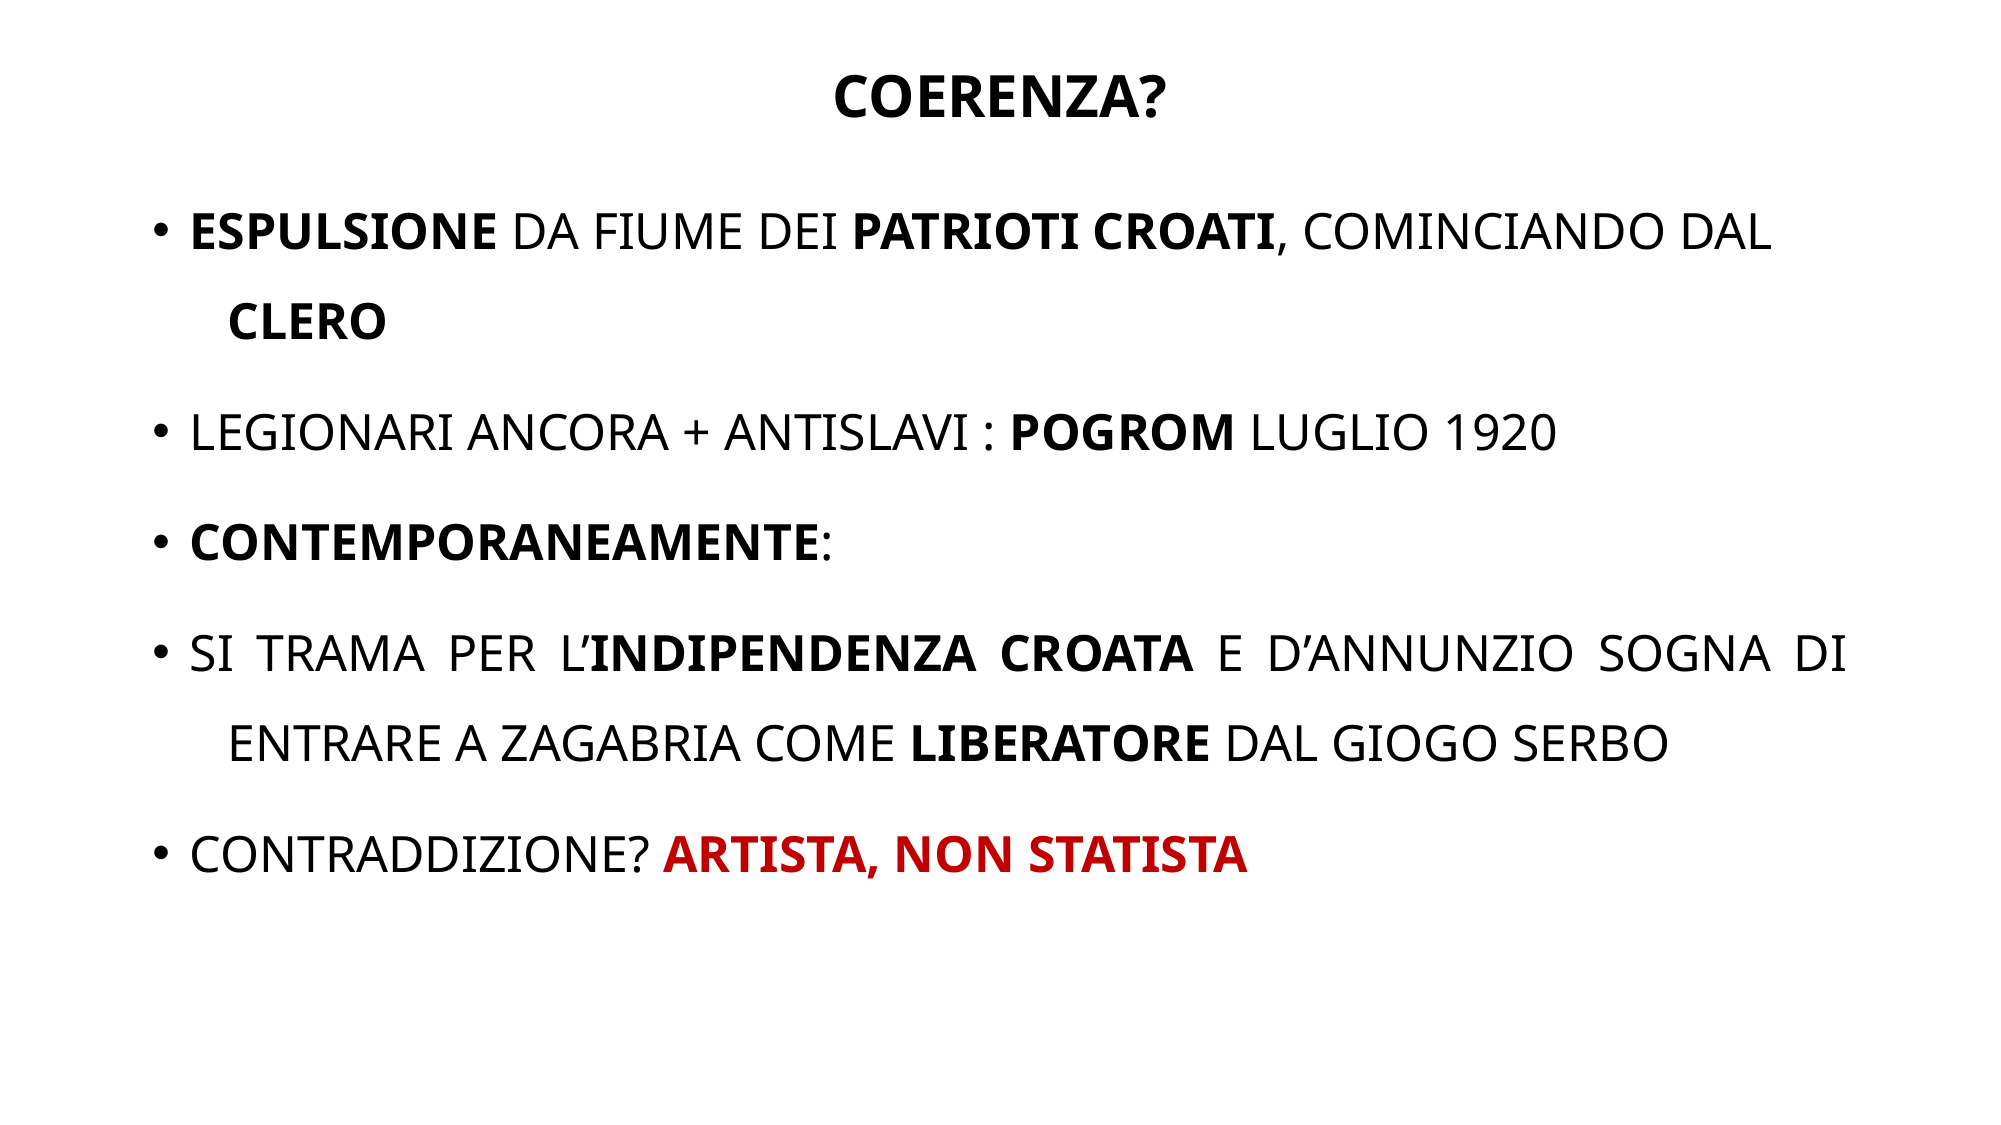

# COERENZA?
ESPULSIONE DA FIUME DEI PATRIOTI CROATI, COMINCIANDO DAL CLERO
LEGIONARI ANCORA + ANTISLAVI : POGROM LUGLIO 1920
CONTEMPORANEAMENTE:
SI TRAMA PER L’INDIPENDENZA CROATA E D’ANNUNZIO SOGNA DI ENTRARE A ZAGABRIA COME LIBERATORE DAL GIOGO SERBO
CONTRADDIZIONE? ARTISTA, NON STATISTA